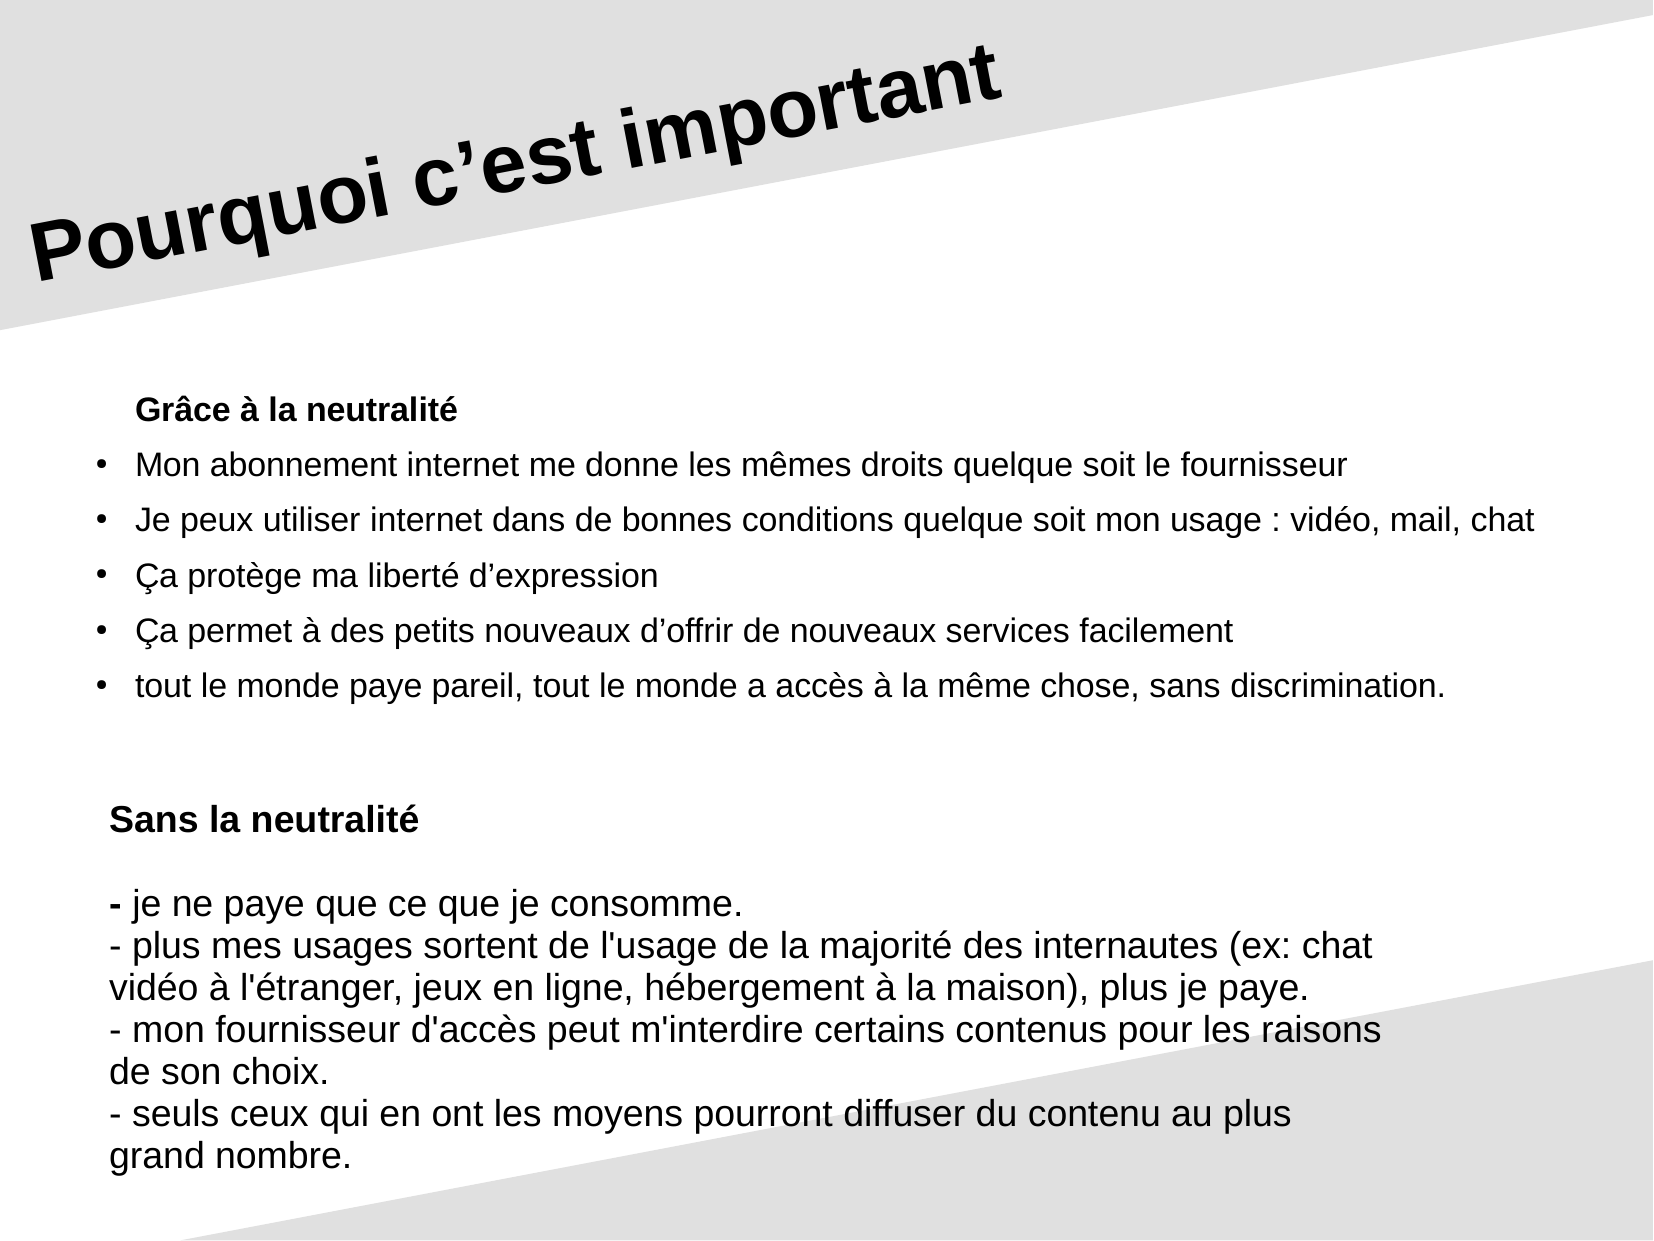

# Pourquoi c’est important
Grâce à la neutralité
Mon abonnement internet me donne les mêmes droits quelque soit le fournisseur
Je peux utiliser internet dans de bonnes conditions quelque soit mon usage : vidéo, mail, chat
Ça protège ma liberté d’expression
Ça permet à des petits nouveaux d’offrir de nouveaux services facilement
tout le monde paye pareil, tout le monde a accès à la même chose, sans discrimination.
Sans la neutralité
- je ne paye que ce que je consomme.
- plus mes usages sortent de l'usage de la majorité des internautes (ex: chat vidéo à l'étranger, jeux en ligne, hébergement à la maison), plus je paye.
- mon fournisseur d'accès peut m'interdire certains contenus pour les raisons de son choix.
- seuls ceux qui en ont les moyens pourront diffuser du contenu au plus grand nombre.